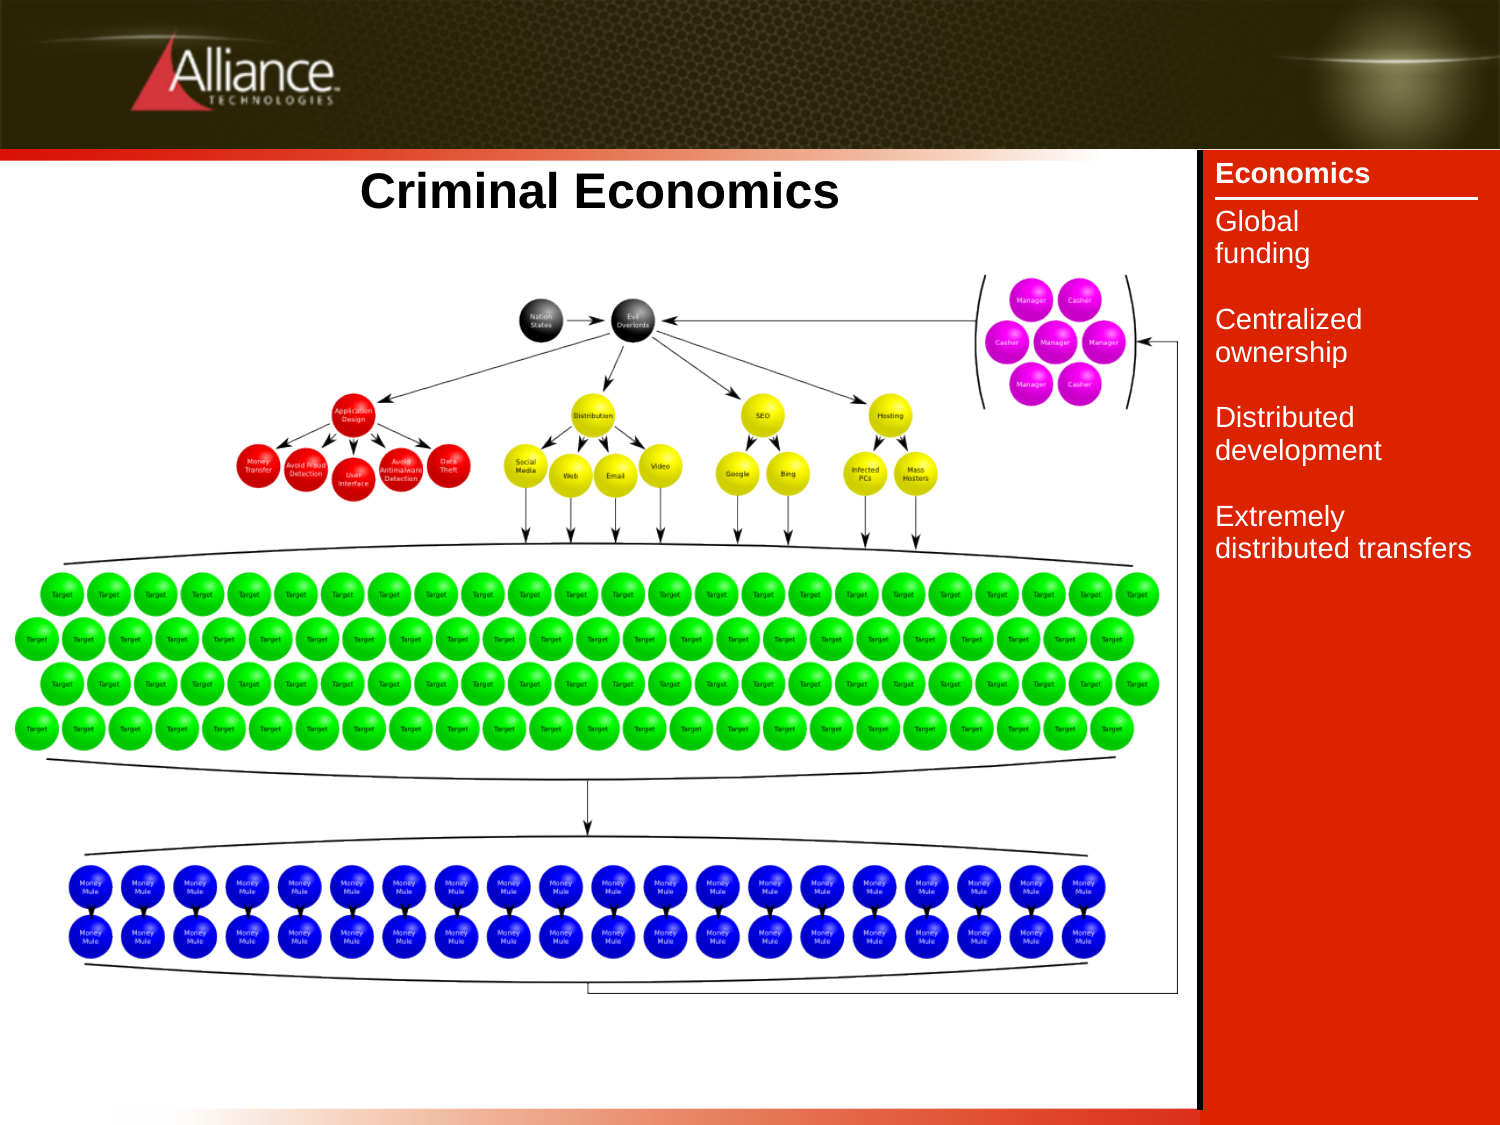

Economics
Criminal Economics
Global
funding
Centralized ownership
Distributed development
Extremely distributed transfers